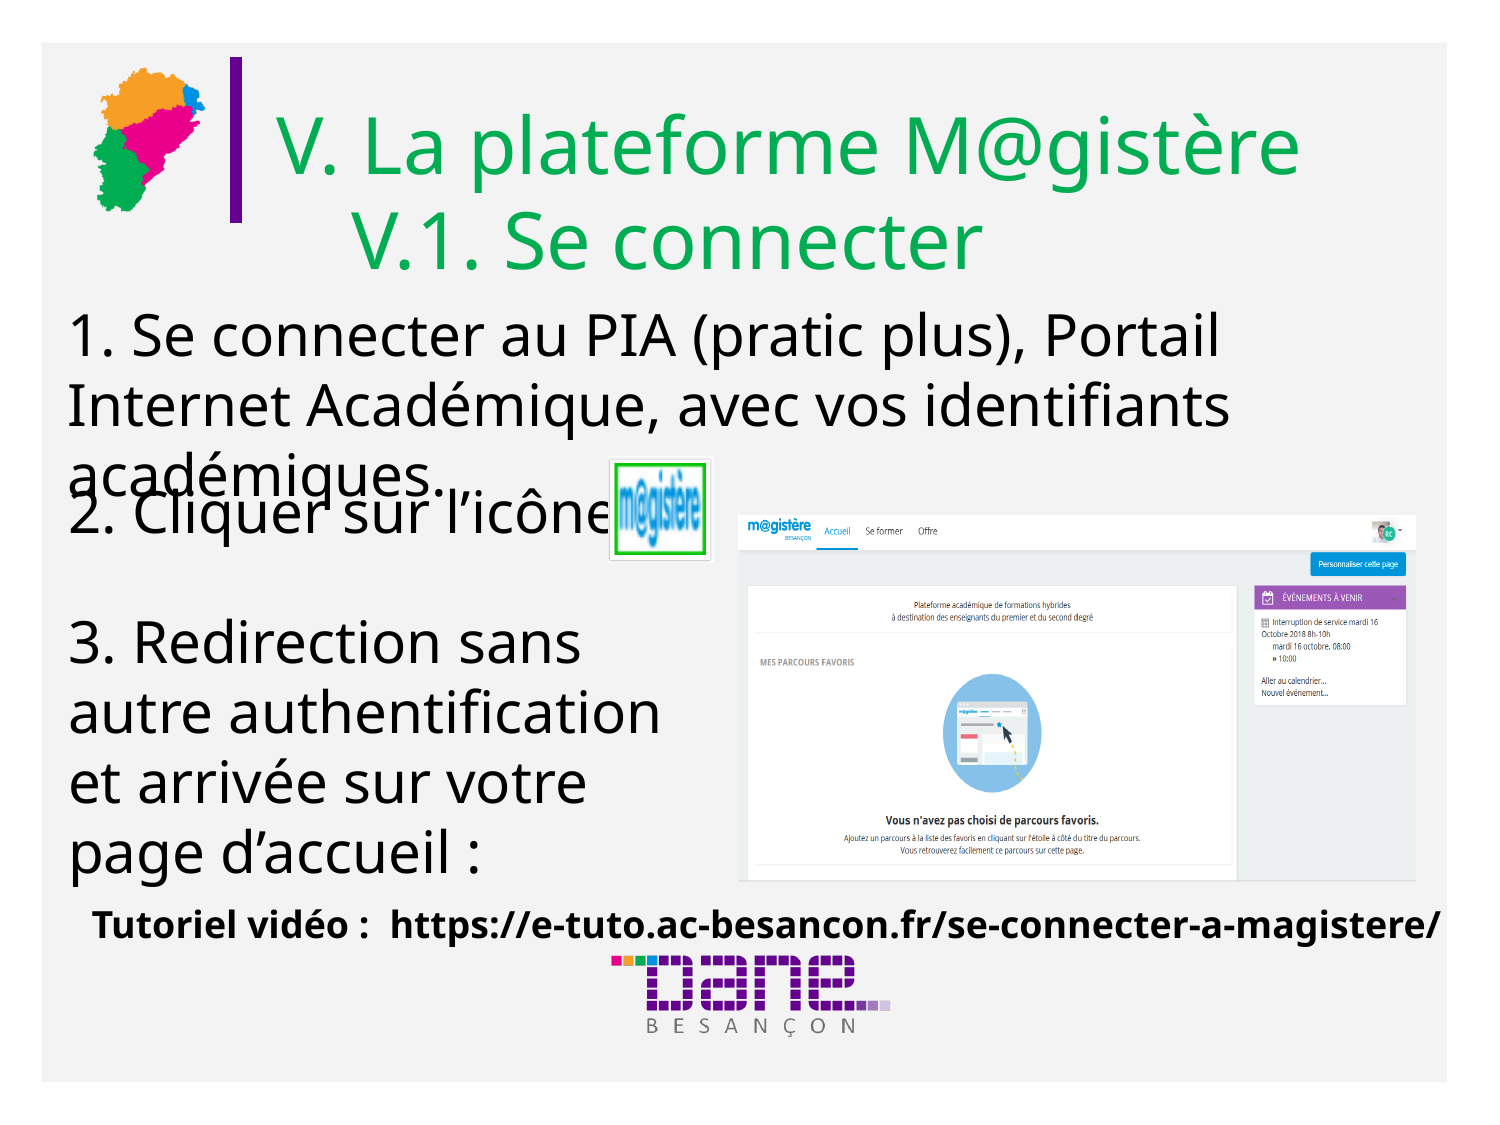

V. La plateforme M@gistère
	V.1. Se connecter
1. Se connecter au PIA (pratic plus), Portail Internet Académique, avec vos identifiants académiques.
2. Cliquer sur l’icône
3. Redirection sans autre authentification et arrivée sur votre page d’accueil :
Tutoriel vidéo : https://e-tuto.ac-besancon.fr/se-connecter-a-magistere/